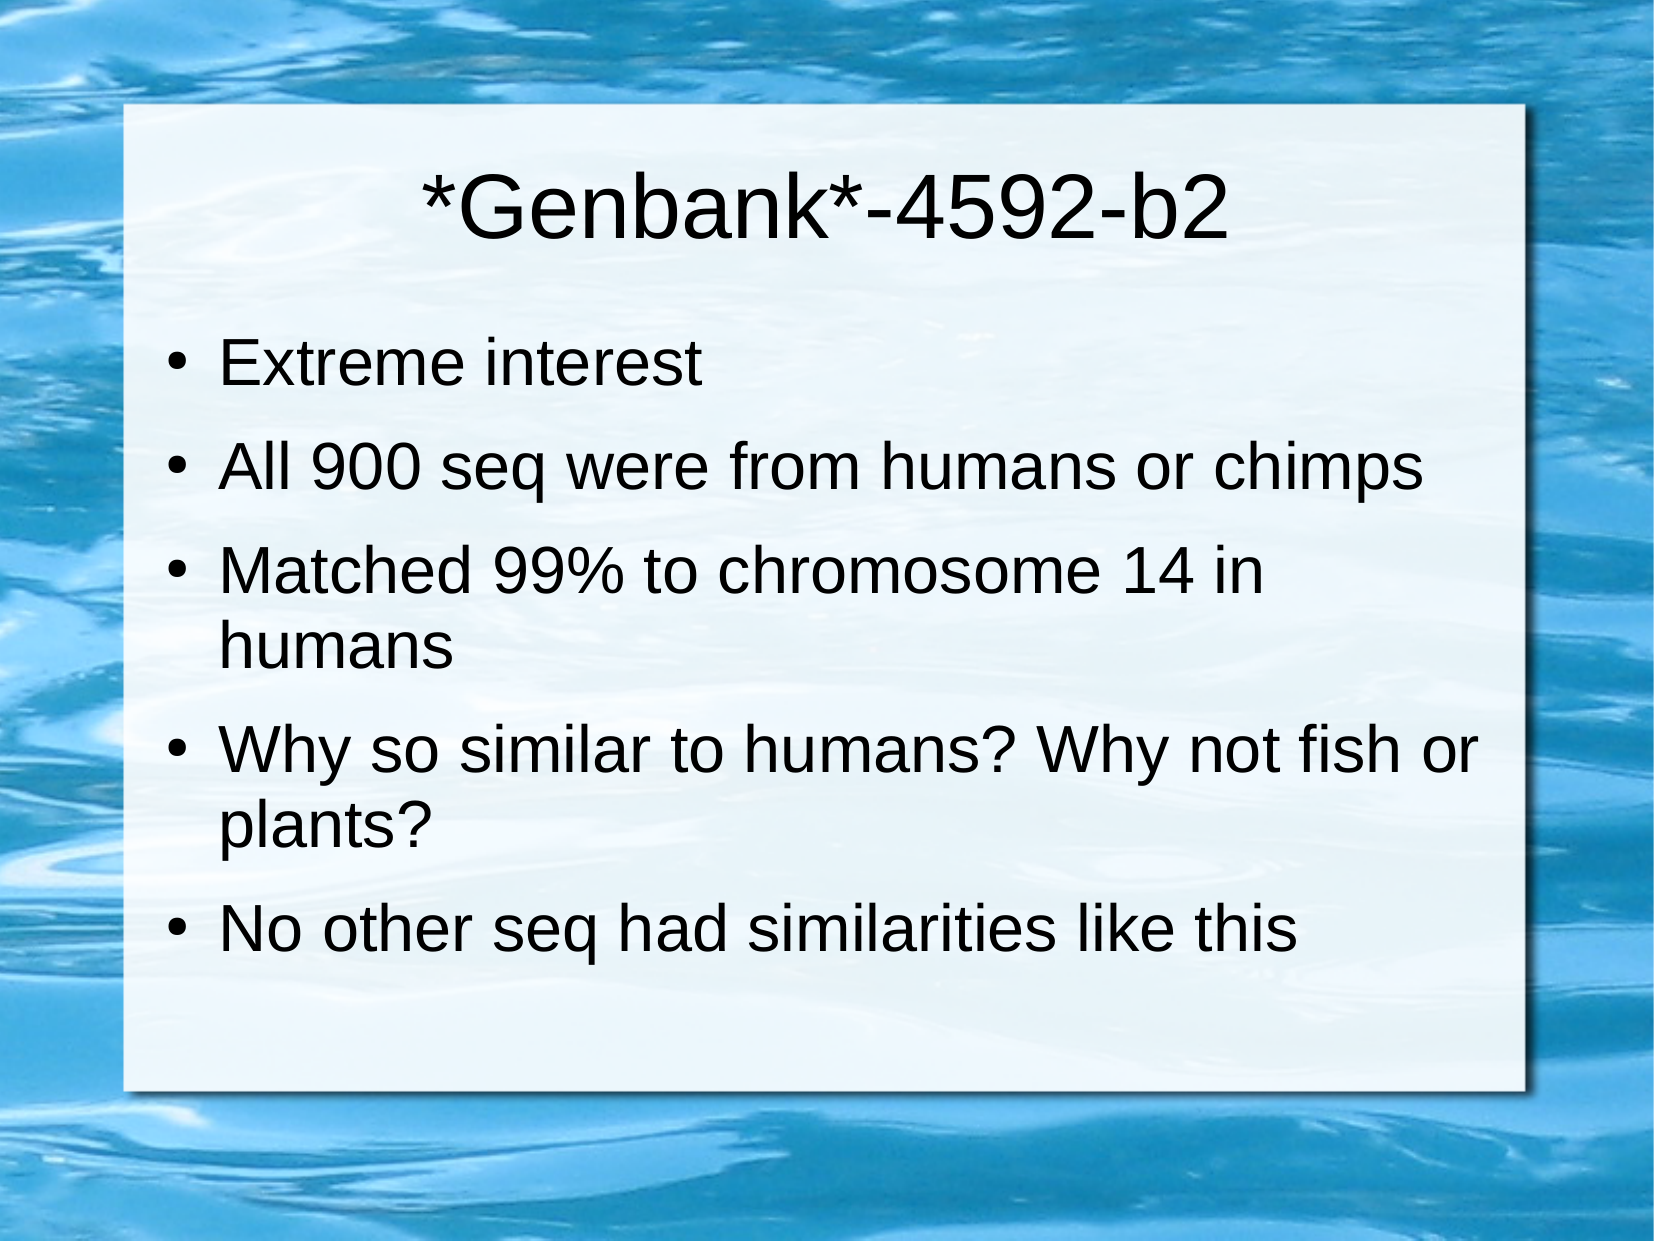

# *Genbank*-4592-b2
Extreme interest
All 900 seq were from humans or chimps
Matched 99% to chromosome 14 in humans
Why so similar to humans? Why not fish or plants?
No other seq had similarities like this